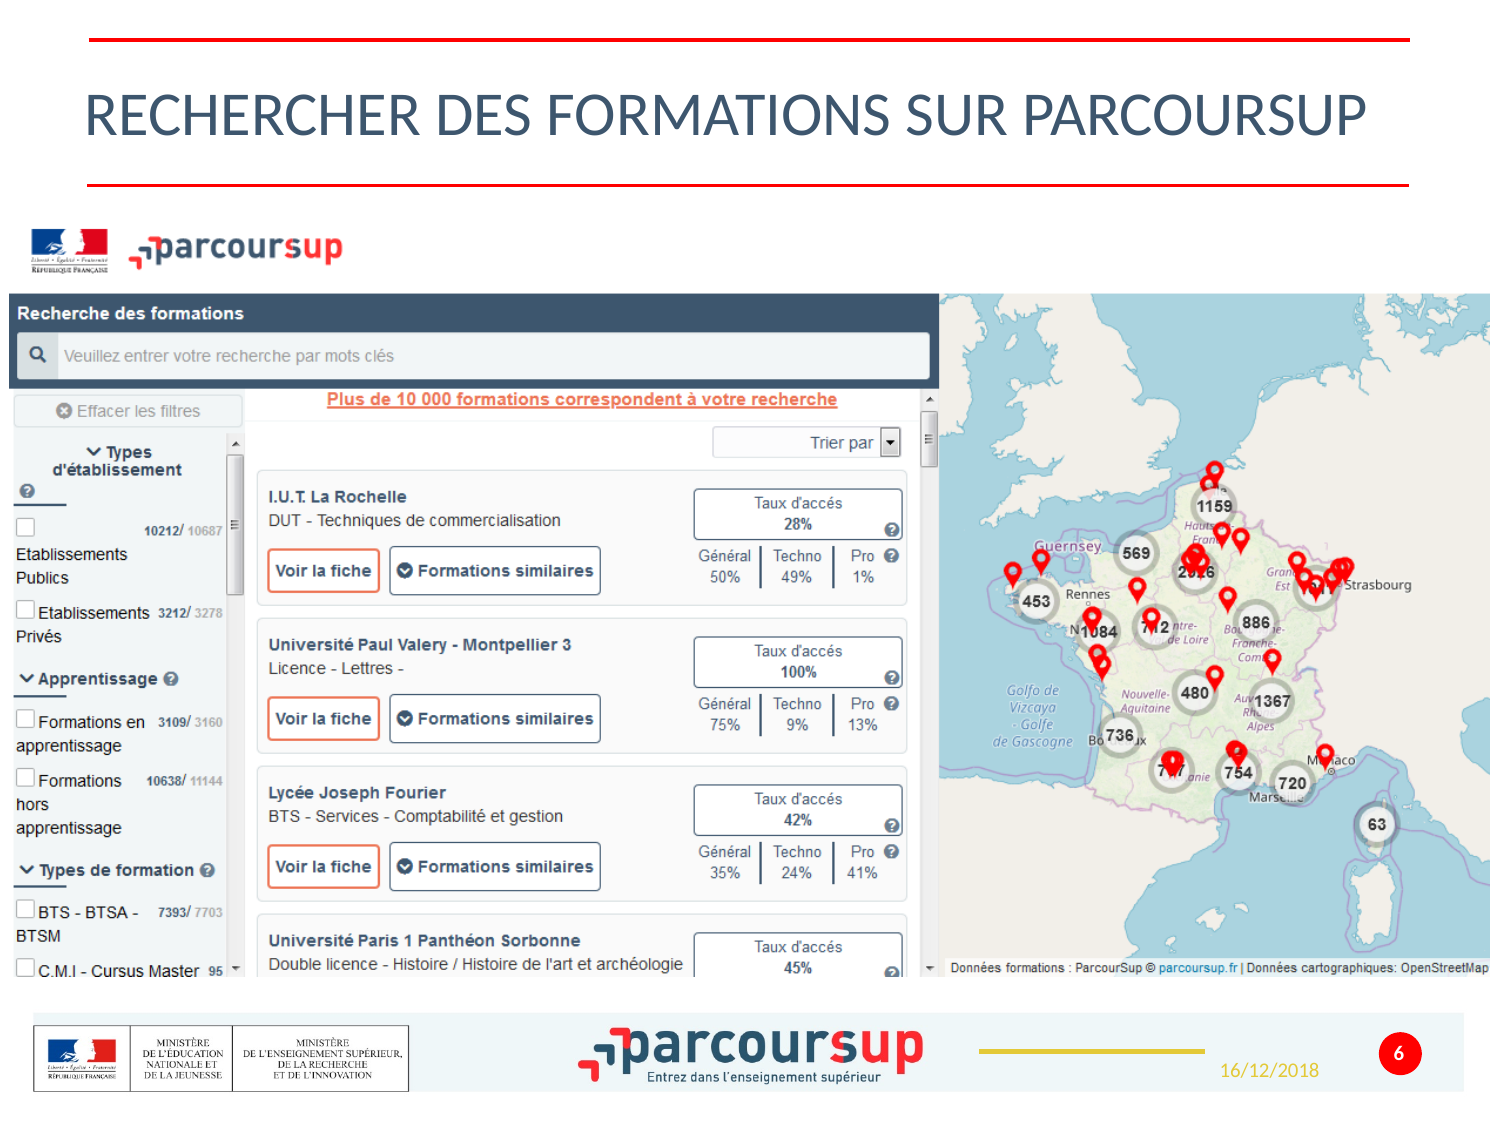

# RECHERCHER DES FORMATIONS SUR Parcoursup
6